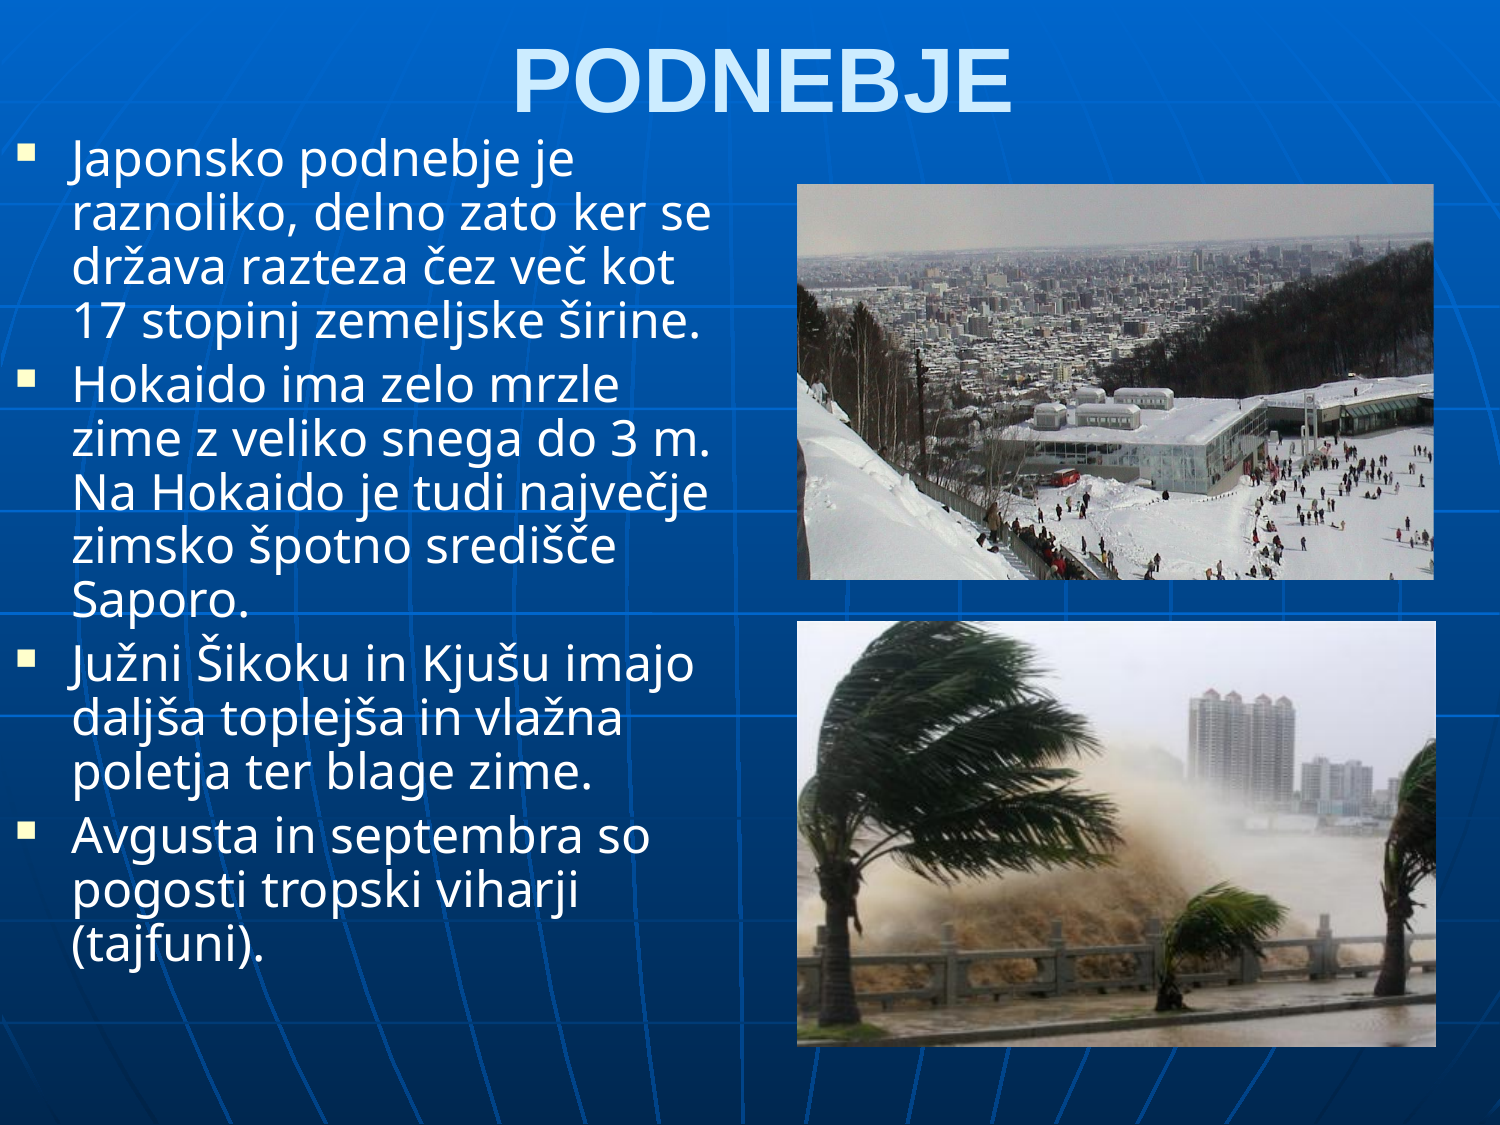

# PODNEBJE
Japonsko podnebje je raznoliko, delno zato ker se država razteza čez več kot 17 stopinj zemeljske širine.
Hokaido ima zelo mrzle zime z veliko snega do 3 m. Na Hokaido je tudi največje zimsko špotno središče Saporo.
Južni Šikoku in Kjušu imajo daljša toplejša in vlažna poletja ter blage zime.
Avgusta in septembra so pogosti tropski viharji (tajfuni).